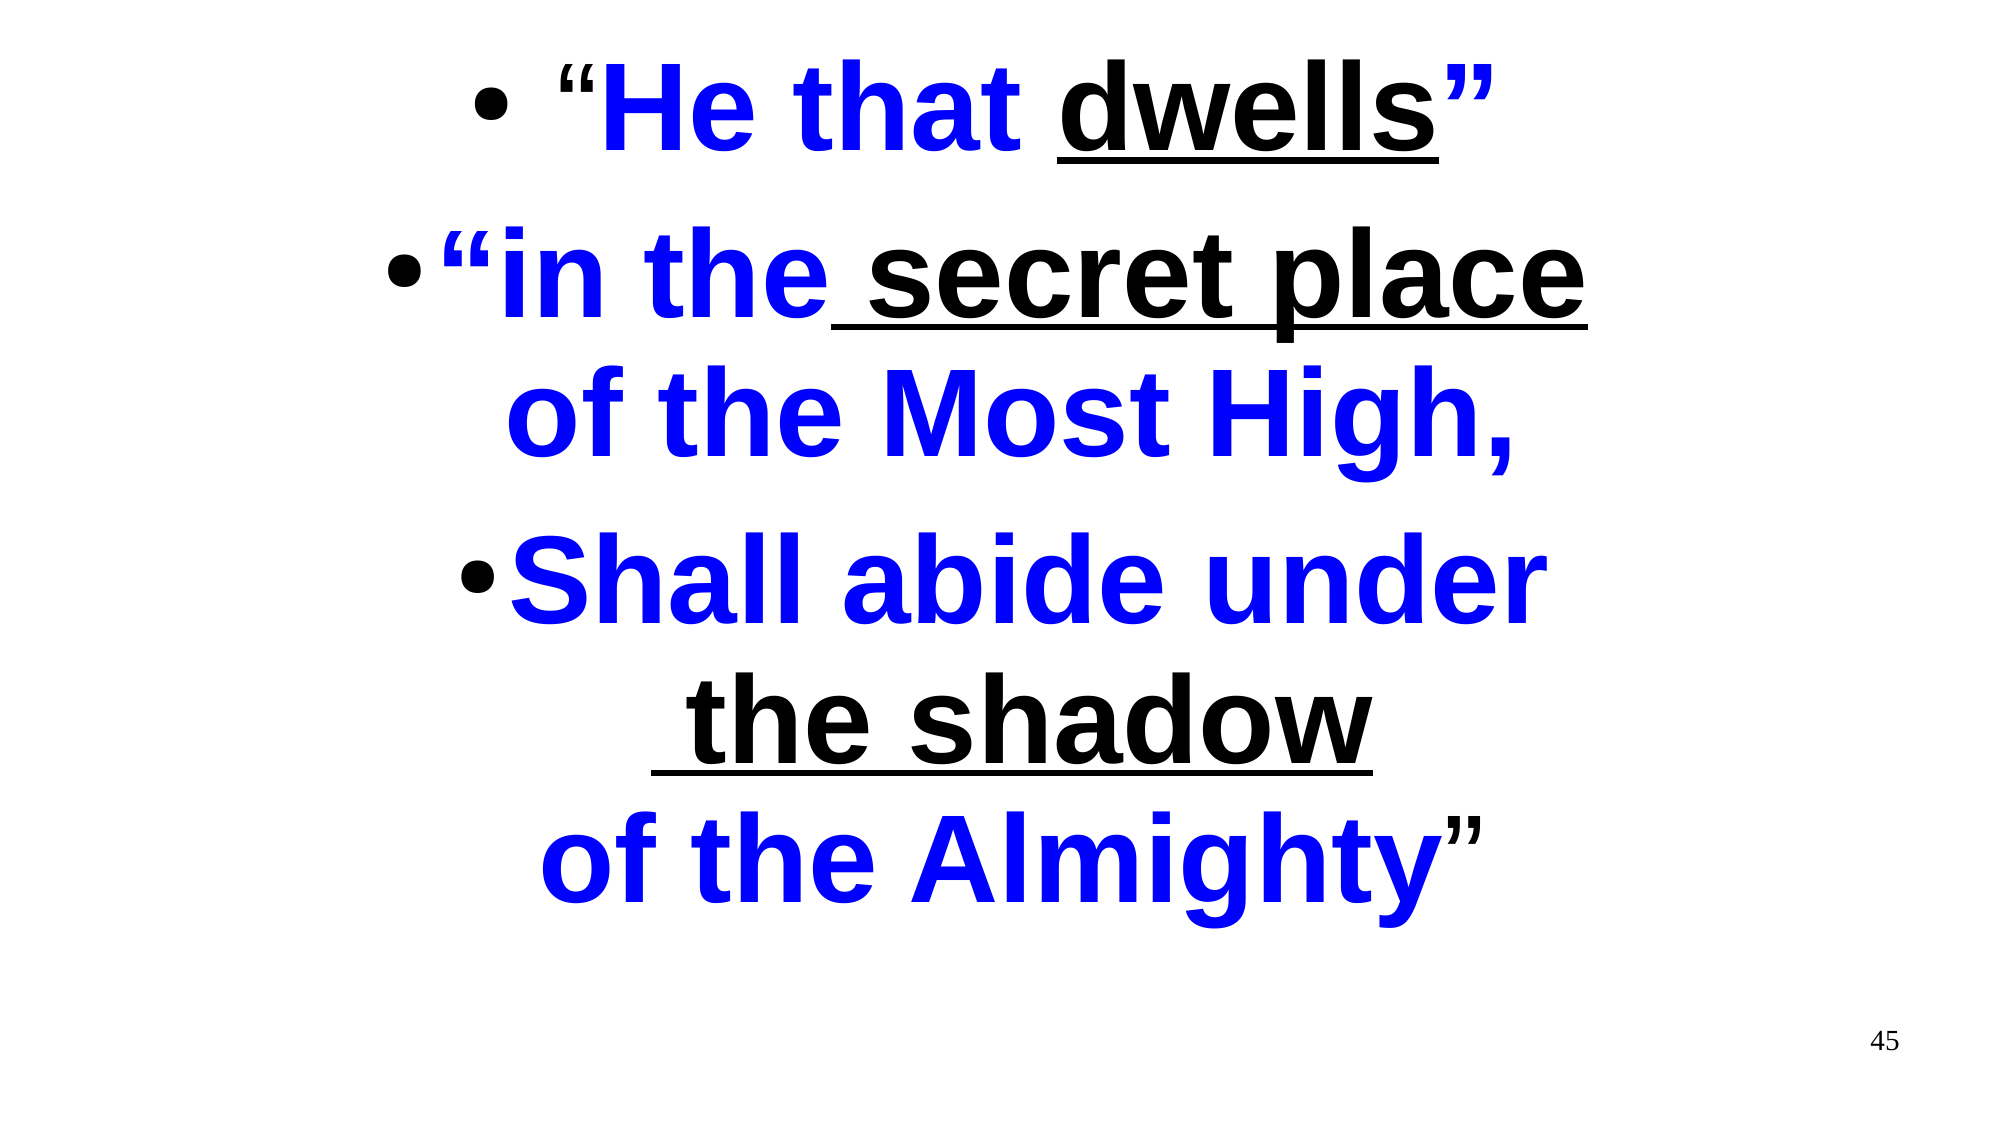

# “He that dwells”
“in the secret place
of the Most High,
Shall abide under
 the shadow
of the Almighty”
45